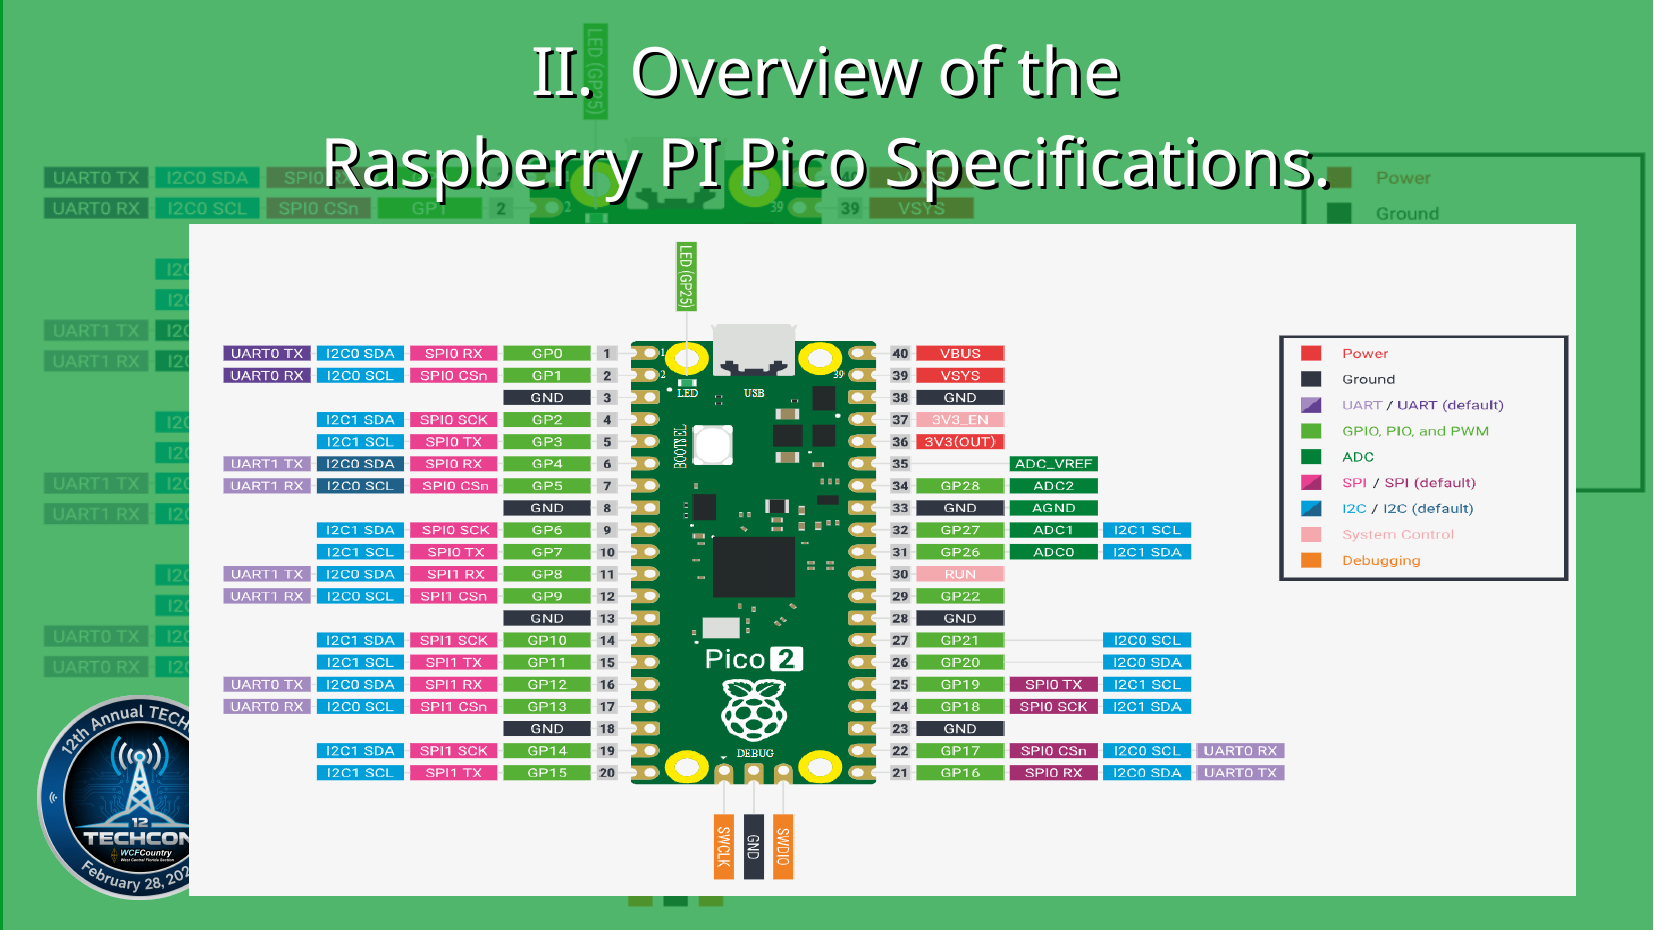

# II. Overview of the Raspberry PI Pico Specifications.